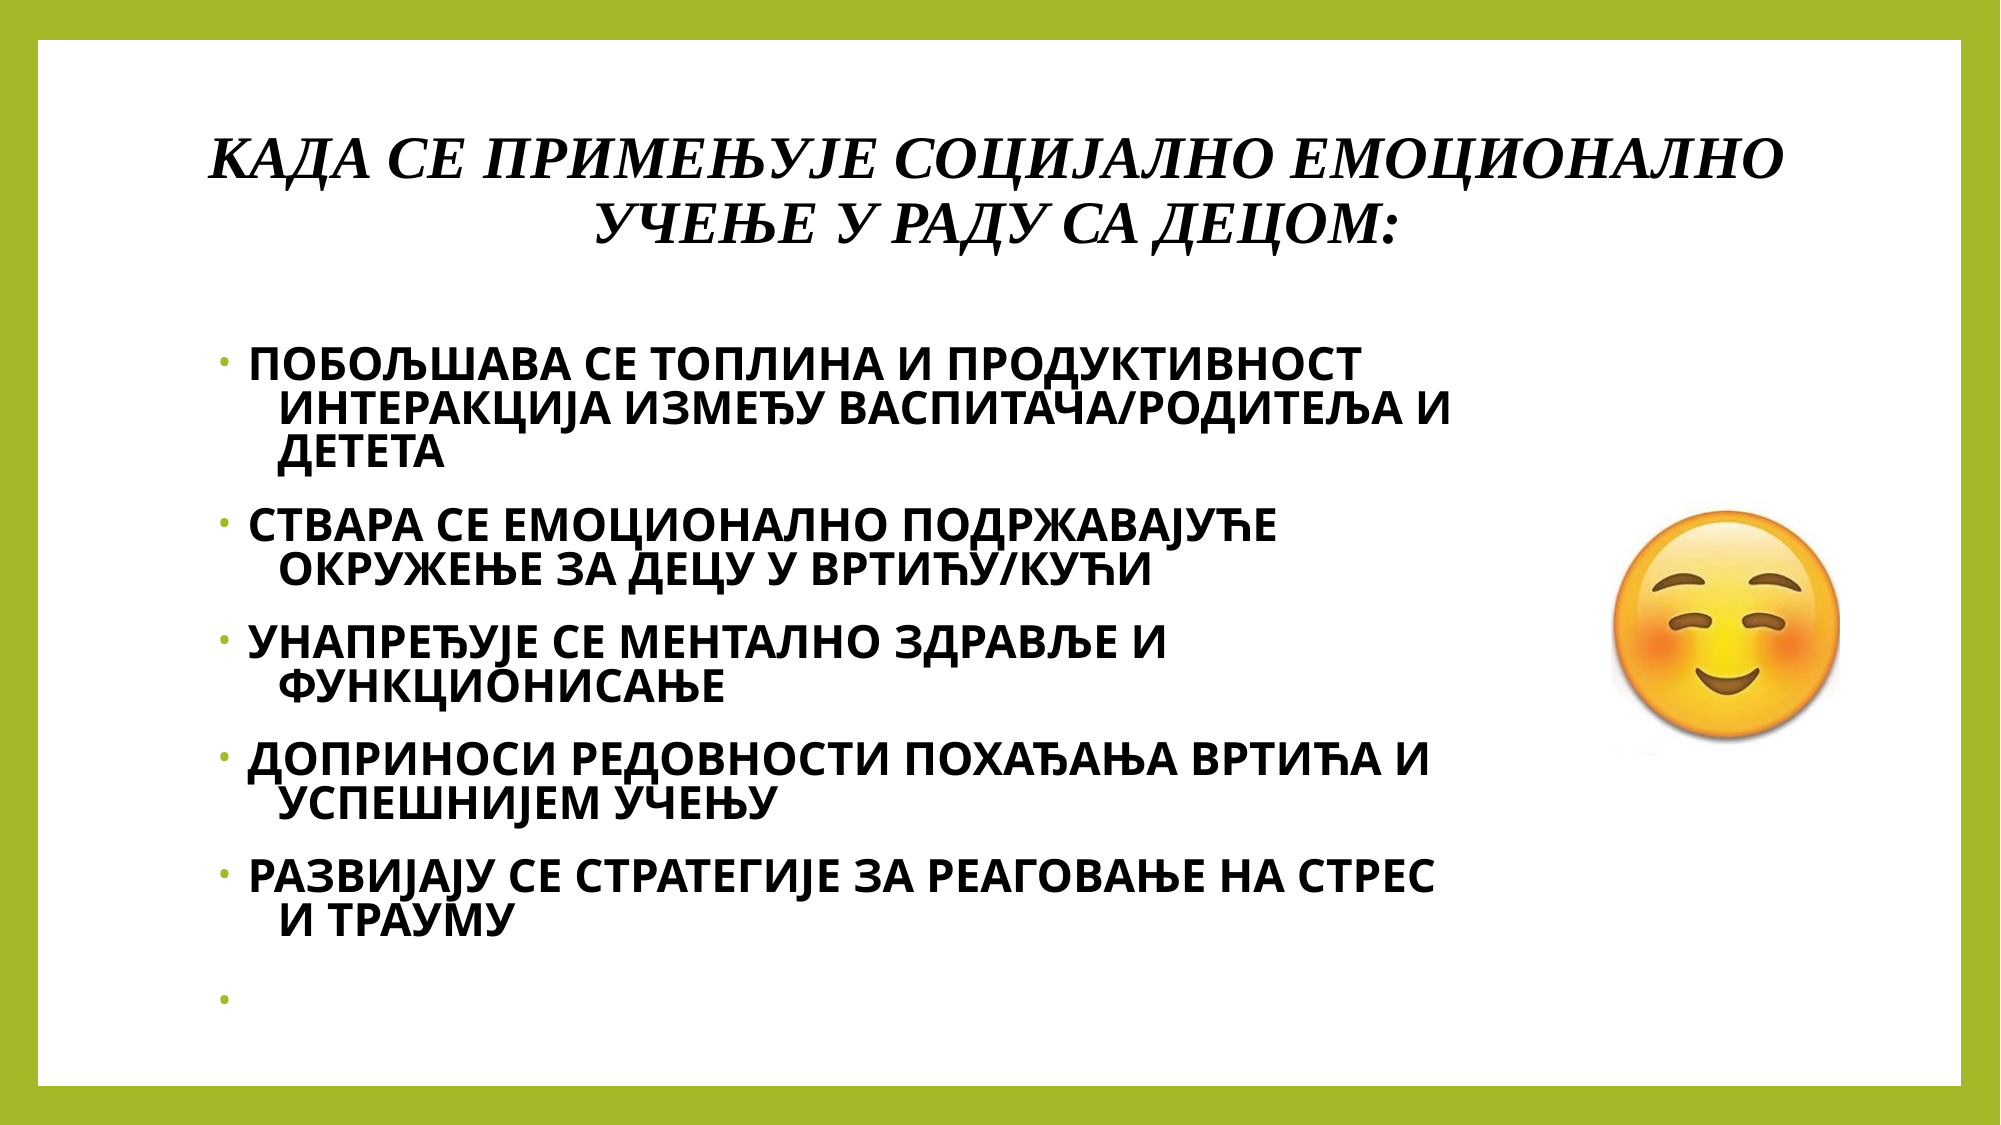

# КАДА СЕ ПРИМЕЊУЈЕ СОЦИЈАЛНО ЕМОЦИОНАЛНО УЧЕЊЕ У РАДУ СА ДЕЦОМ:
ПОБОЉШАВА СЕ ТОПЛИНА И ПРОДУКТИВНОСТ ИНТЕРАКЦИЈА ИЗМЕЂУ ВАСПИТАЧА/РОДИТЕЉА И ДЕТЕТА
СТВАРА СЕ ЕМОЦИОНАЛНО ПОДРЖАВАЈУЋЕ ОКРУЖЕЊЕ ЗА ДЕЦУ У ВРТИЋУ/КУЋИ
УНАПРЕЂУЈЕ СЕ МЕНТАЛНО ЗДРАВЉЕ И ФУНКЦИОНИСАЊЕ
ДОПРИНОСИ РЕДОВНОСТИ ПОХАЂАЊА ВРТИЋА И УСПЕШНИЈЕМ УЧЕЊУ
РАЗВИЈАЈУ СЕ СТРАТЕГИЈЕ ЗА РЕАГОВАЊЕ НА СТРЕС И ТРАУМУ